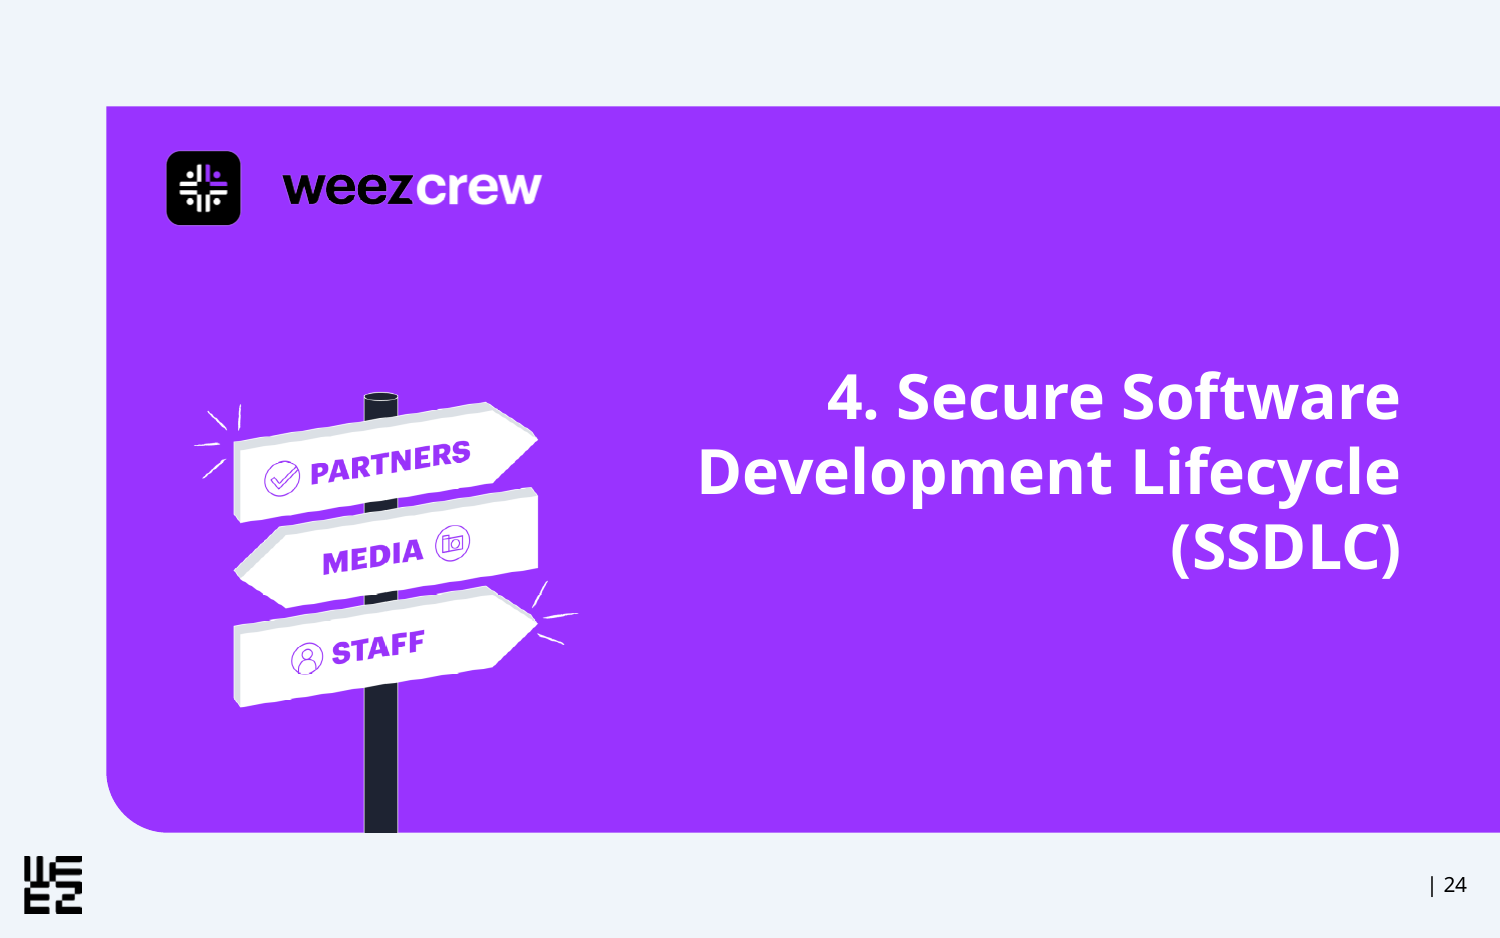

# 4. Secure Software Development Lifecycle (SSDLC)